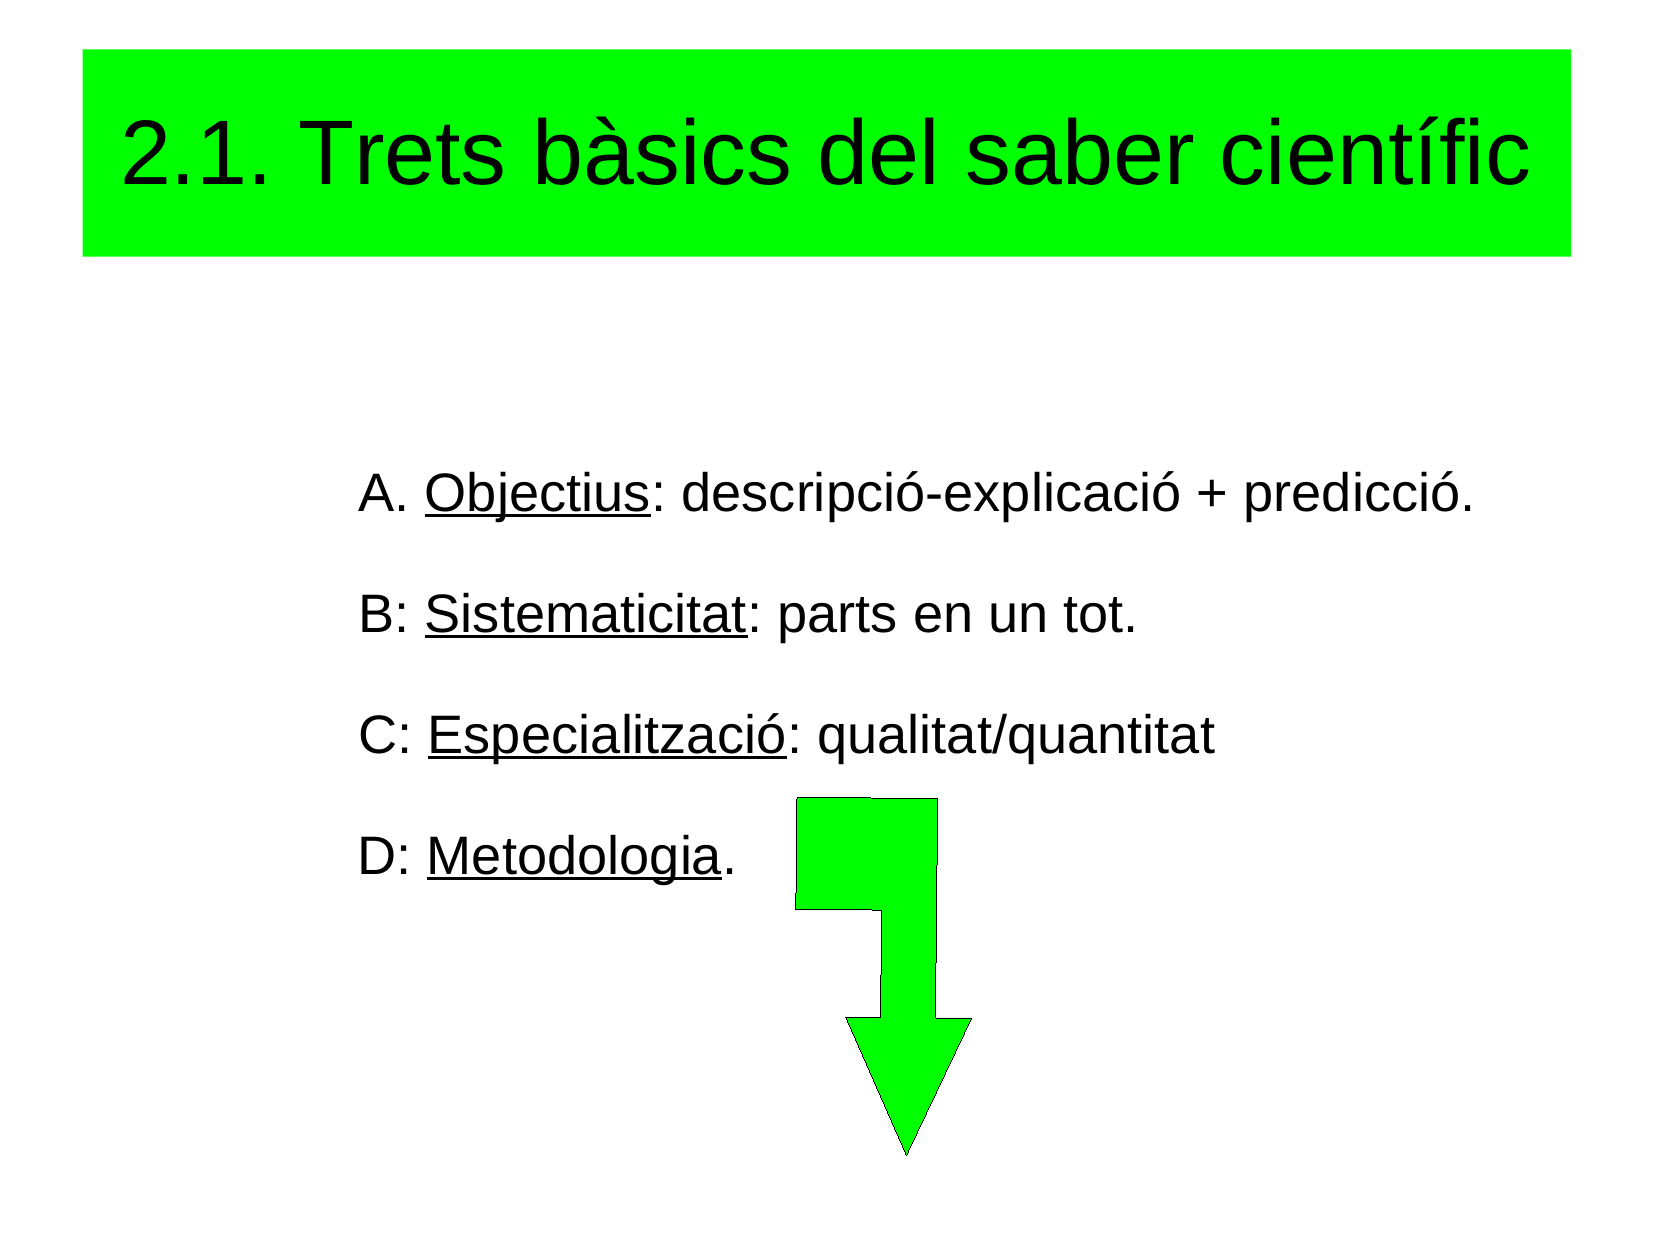

# 2.1. Trets bàsics del saber científic
 A. Objectius: descripció-explicació + predicció.
 B: Sistematicitat: parts en un tot.
 C: Especialització: qualitat/quantitat
D: Metodologia.